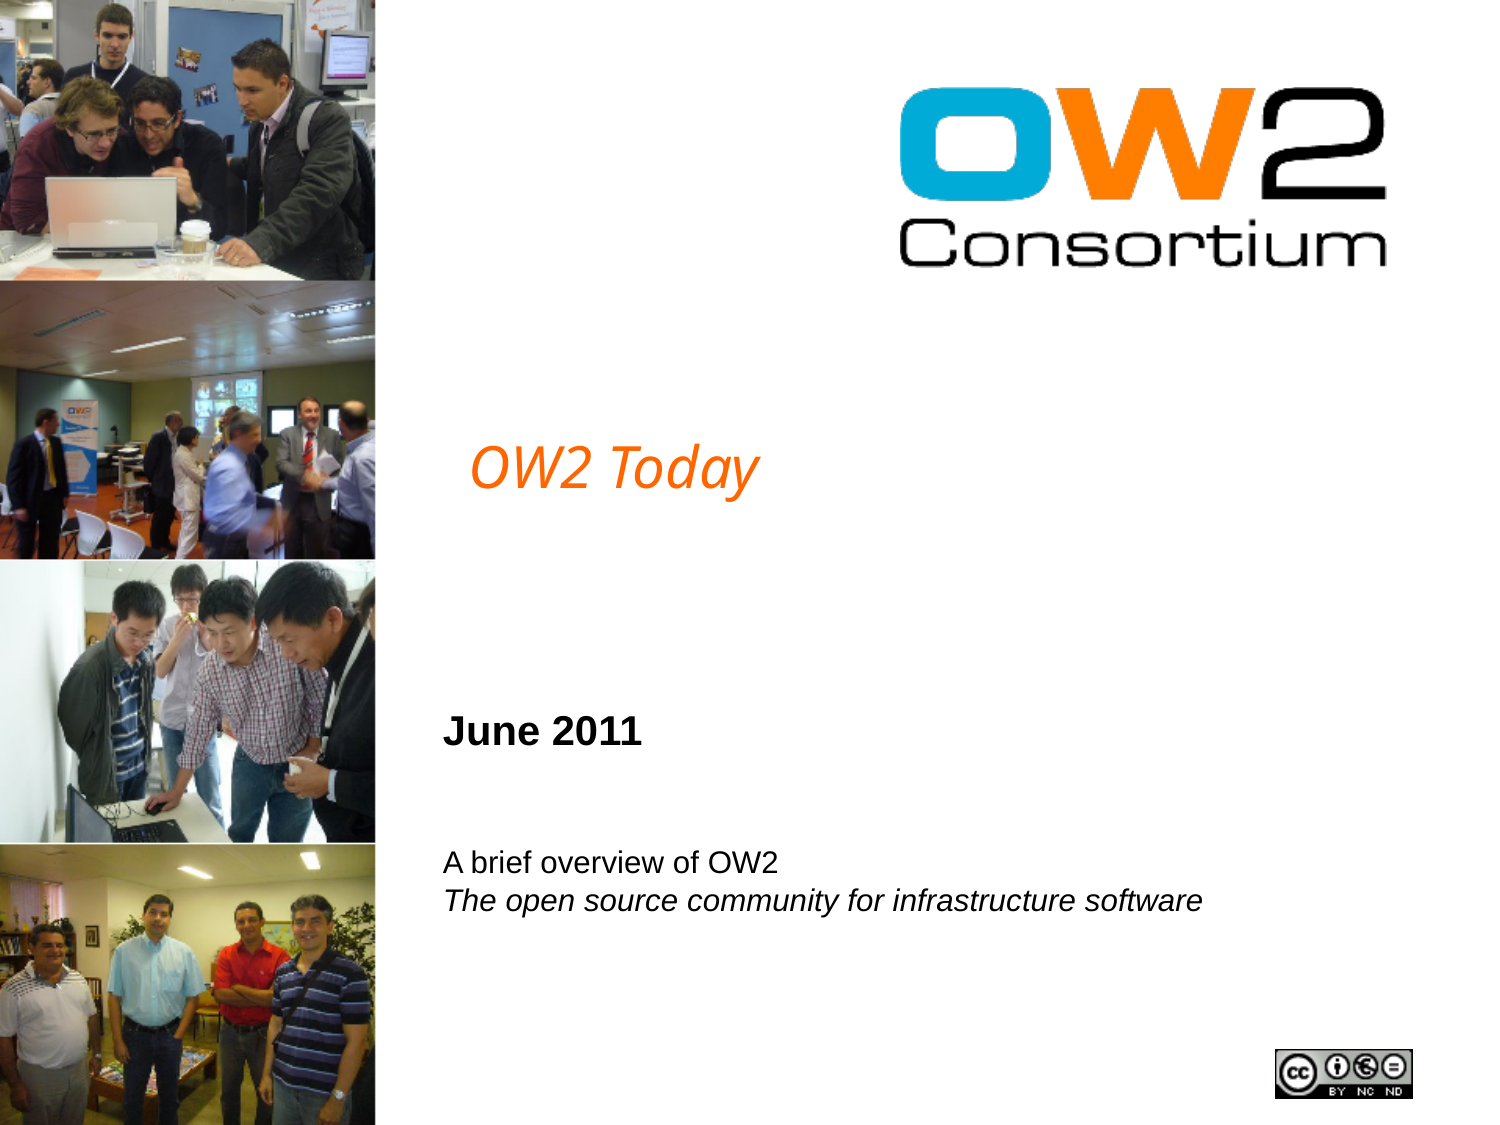

# OW2 Today
June 2011
A brief overview of OW2
The open source community for infrastructure software